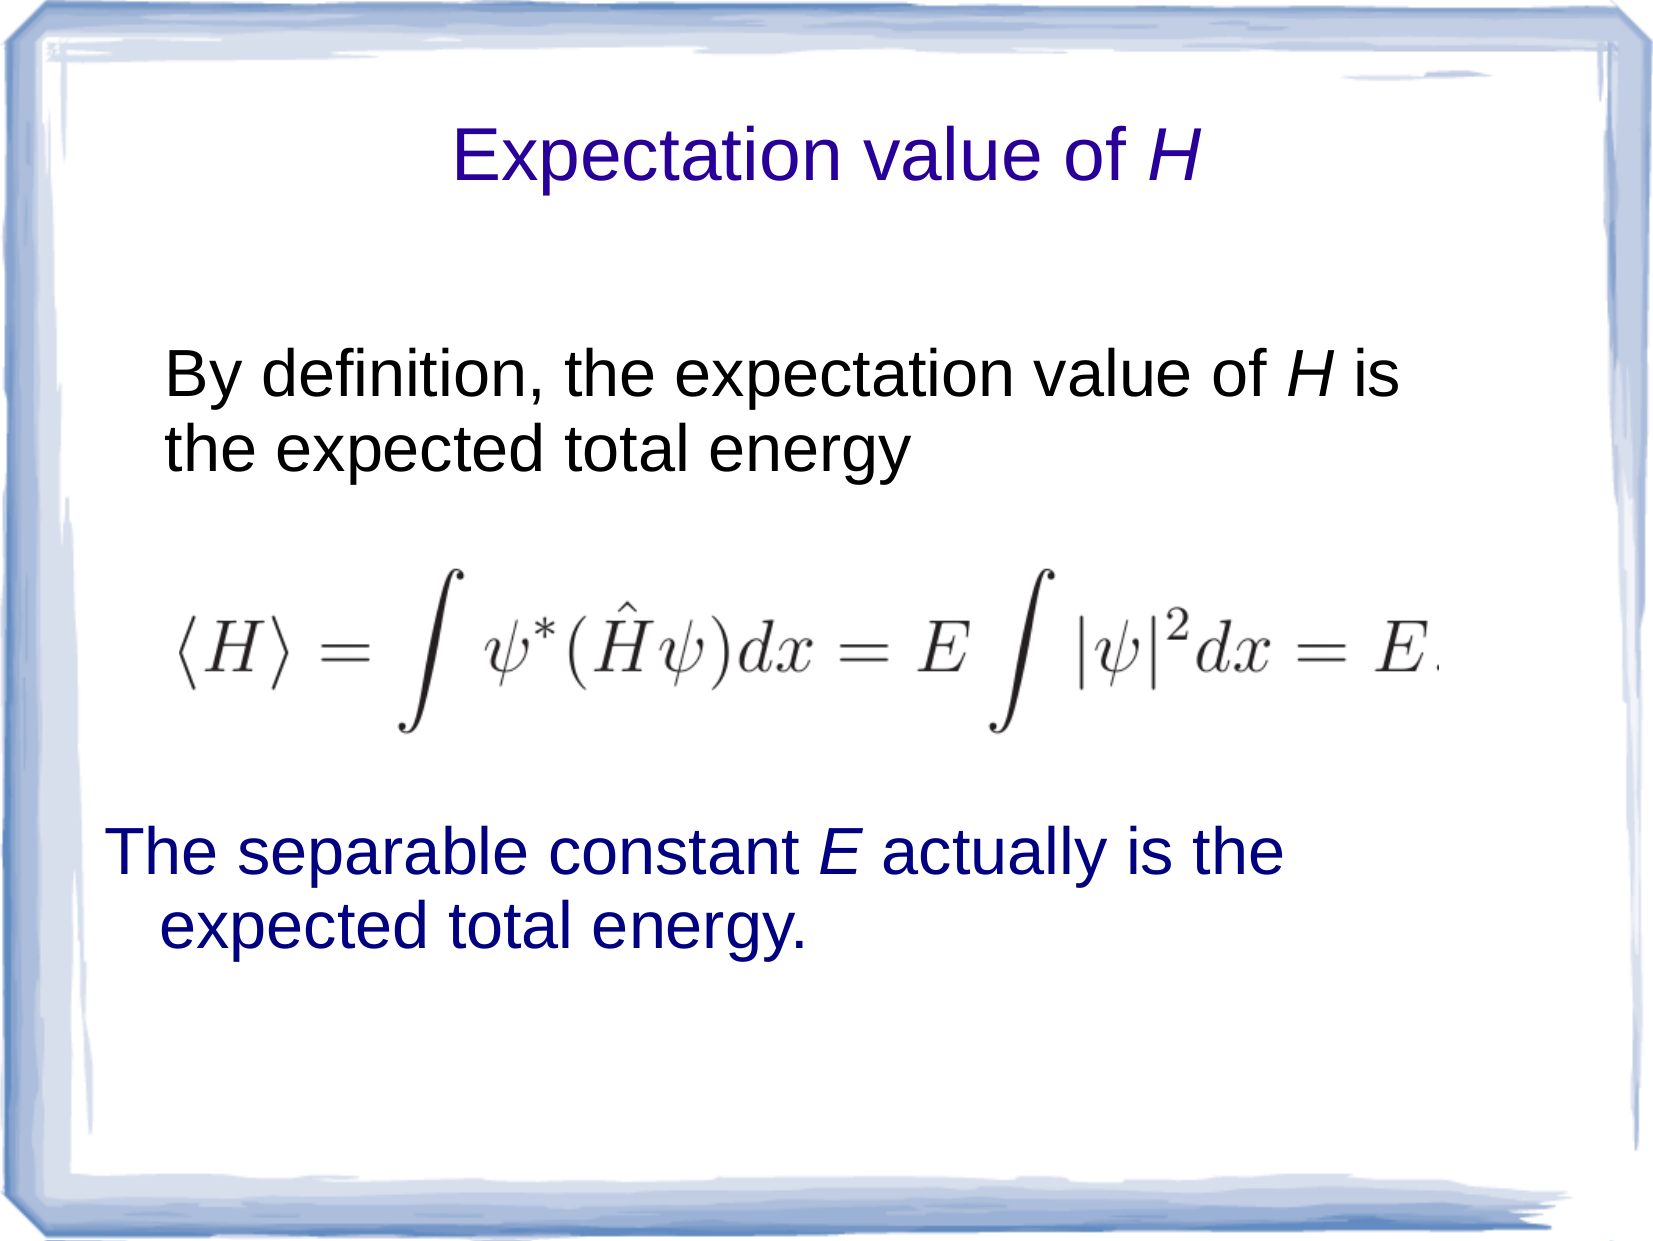

# Expectation value of H
By definition, the expectation value of H is the expected total energy
The separable constant E actually is the expected total energy.